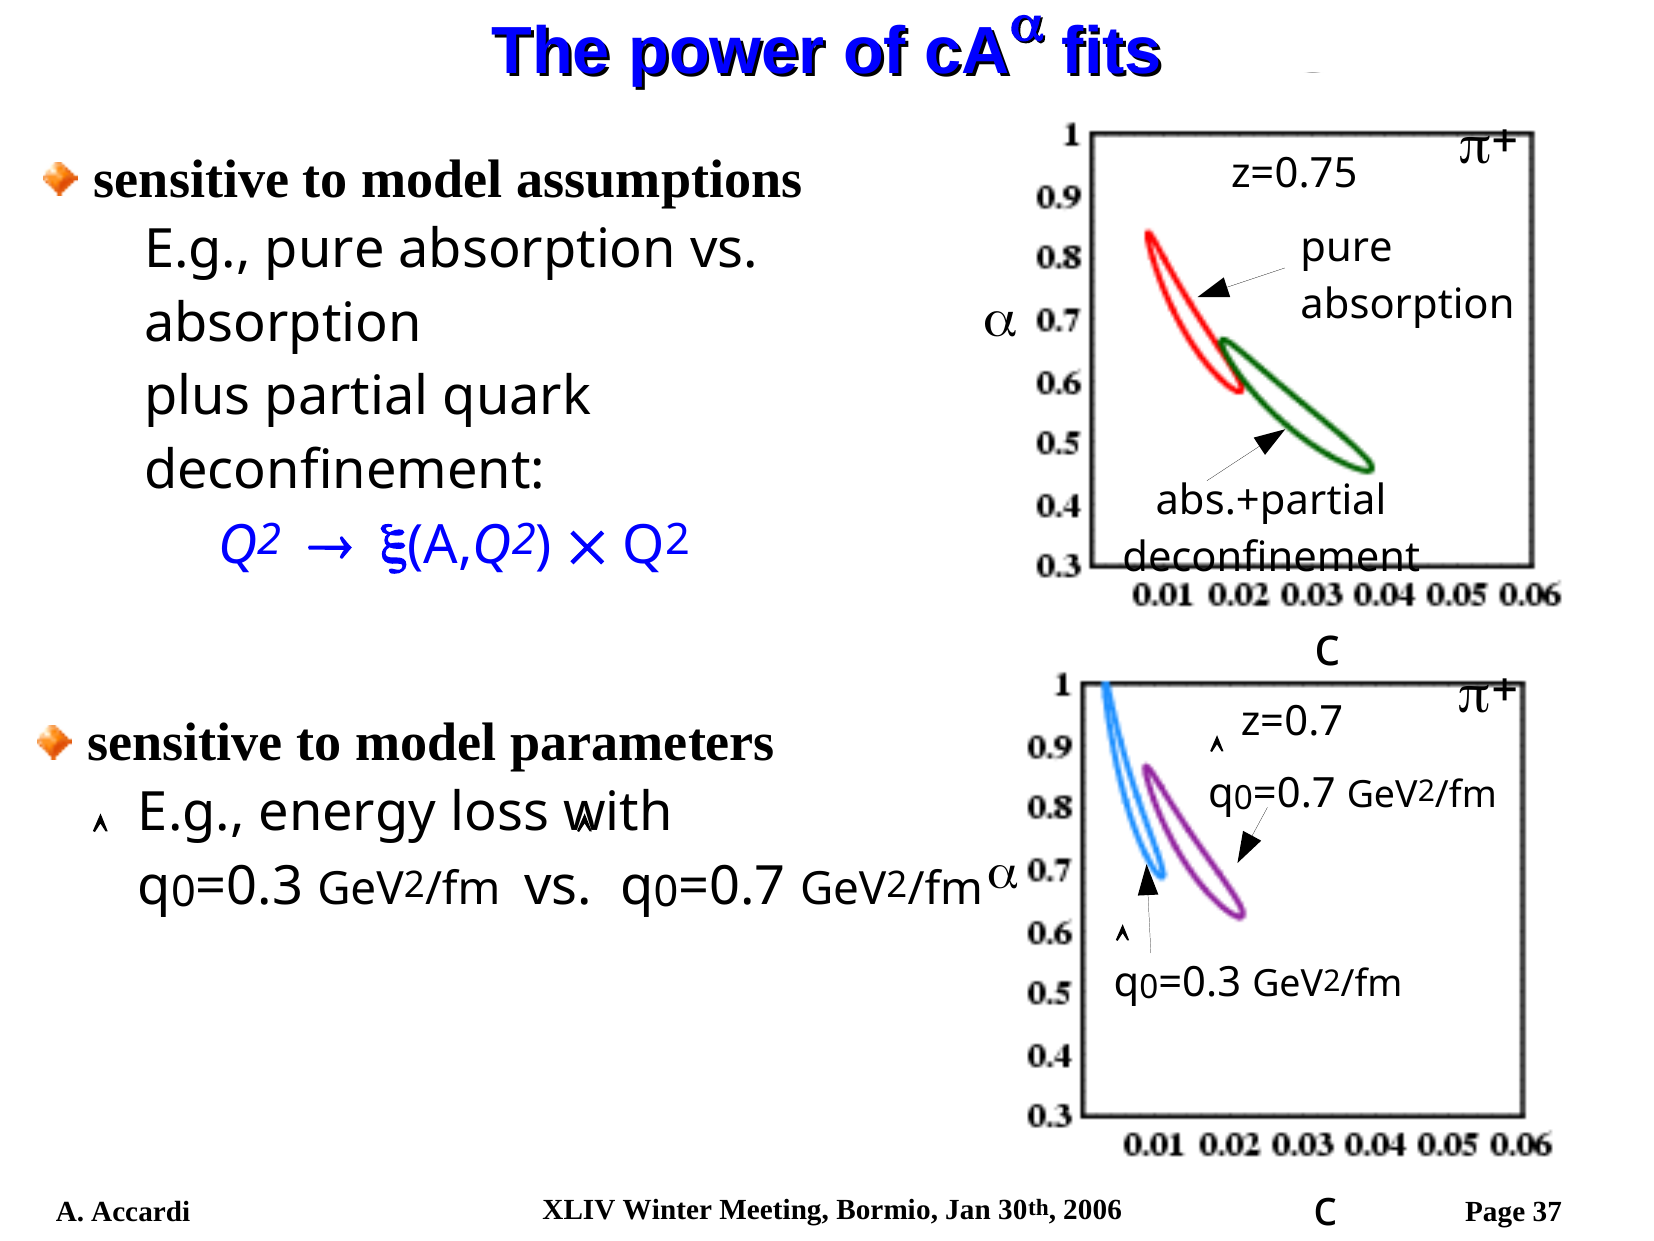

The power of cAa fits
p+
z=0.75
pure
absorption
a
abs.+partial
deconfinement
c
sensitive to model assumptions
E.g., pure absorption vs. absorption
plus partial quark deconfinement:
	Q2  x(A,Q2)  Q2
p+
z=0.7

q0=0.7 GeV2/fm
a

q0=0.3 GeV2/fm
c
sensitive to model parameters
E.g., energy loss with
q0=0.3 GeV2/fm vs. q0=0.7 GeV2/fm


A. Accardi
XLIV Winter Meeting, Bormio, Jan 30th, 2006
Page